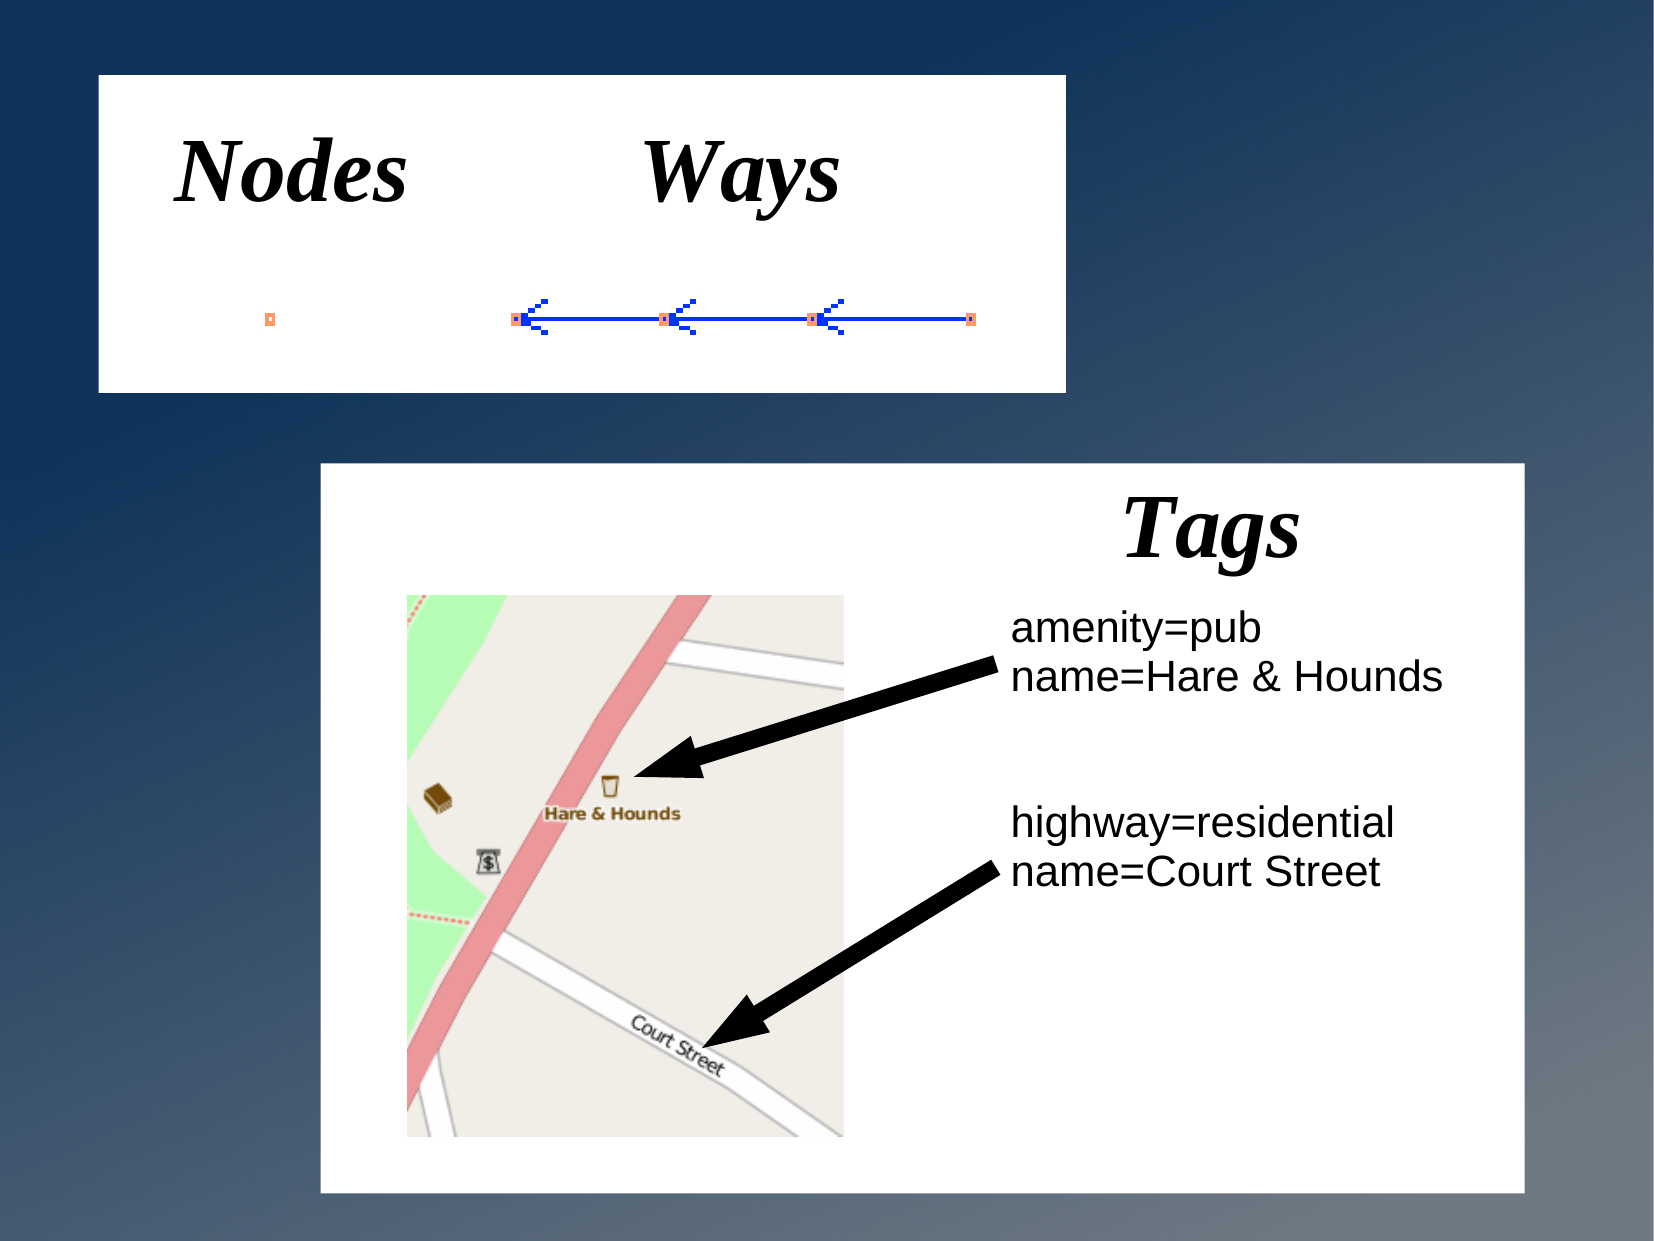

# Nodes Ways
Tags
amenity=pub
name=Hare & Hounds
highway=residential
name=Court Street